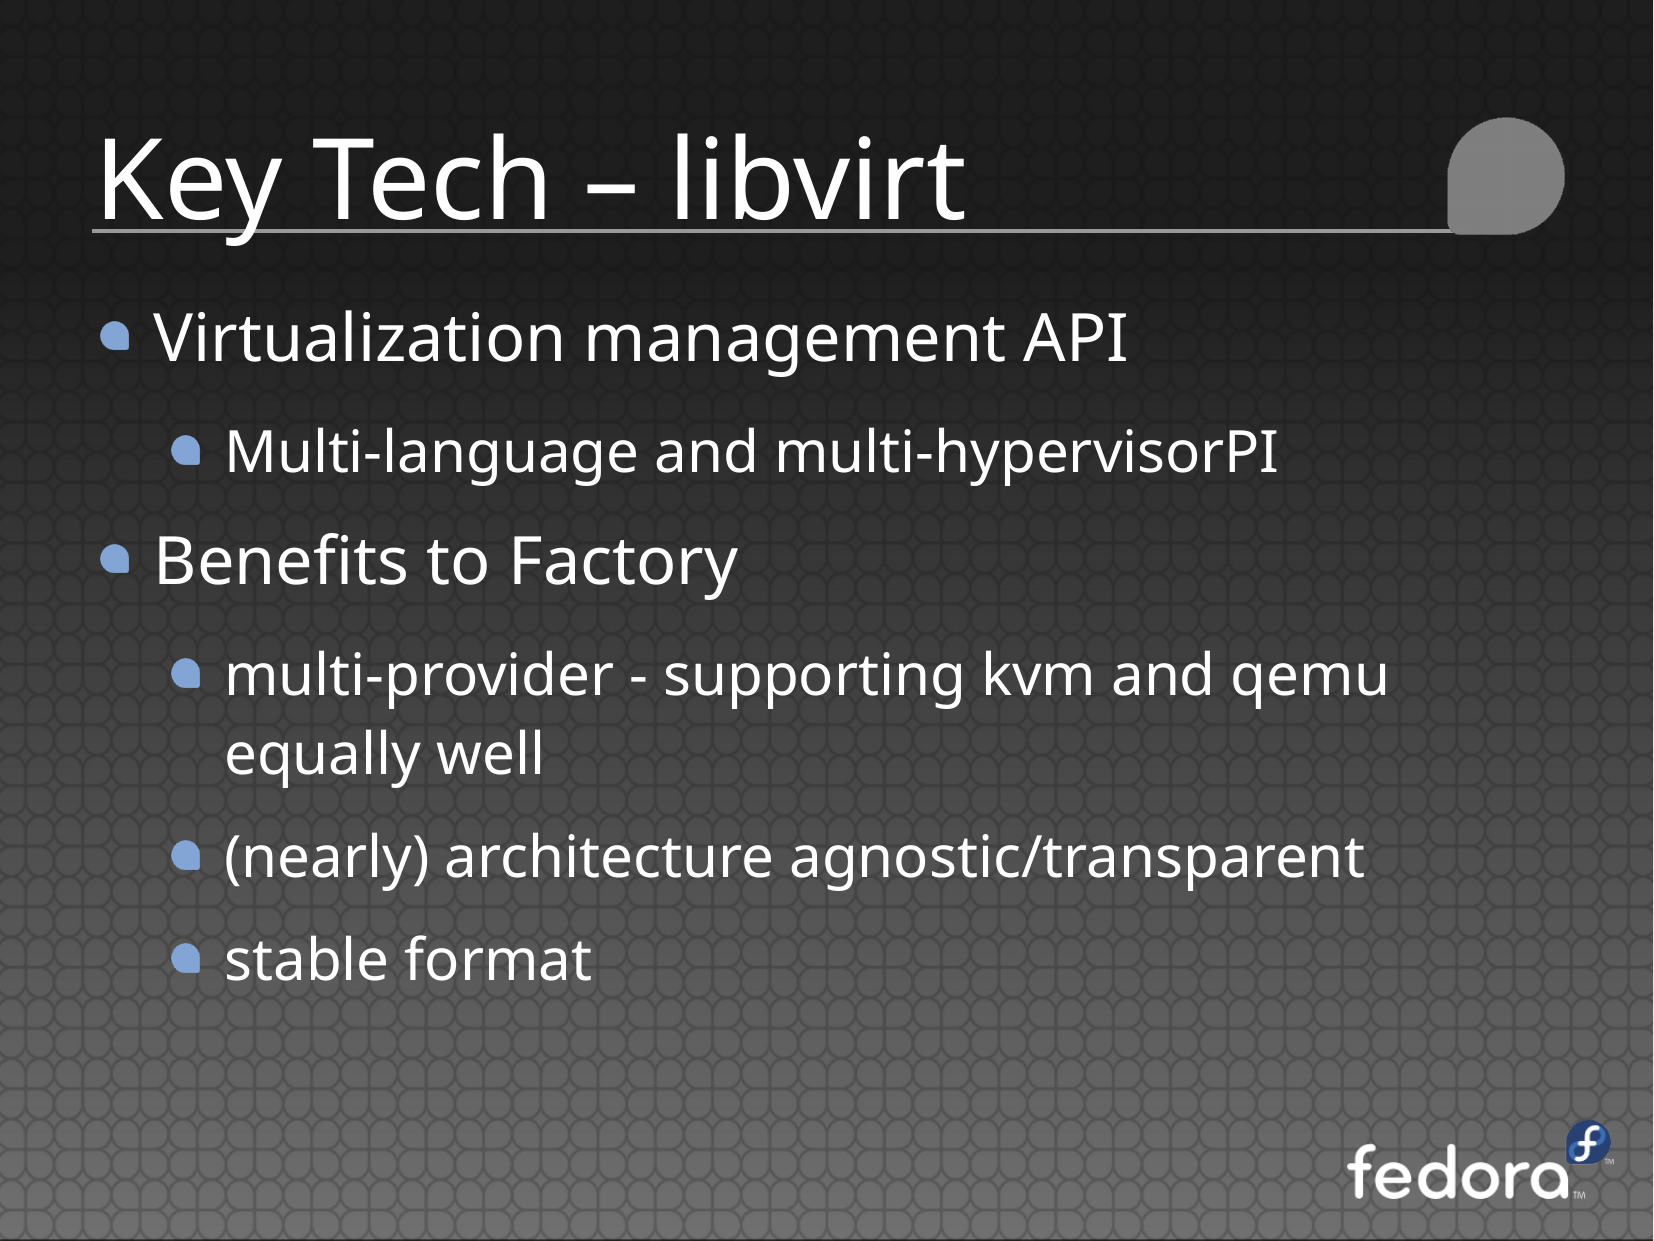

Key Tech – libvirt
# Virtualization management API
Multi-language and multi-hypervisorPI
Benefits to Factory
multi-provider - supporting kvm and qemu equally well
(nearly) architecture agnostic/transparent
stable format